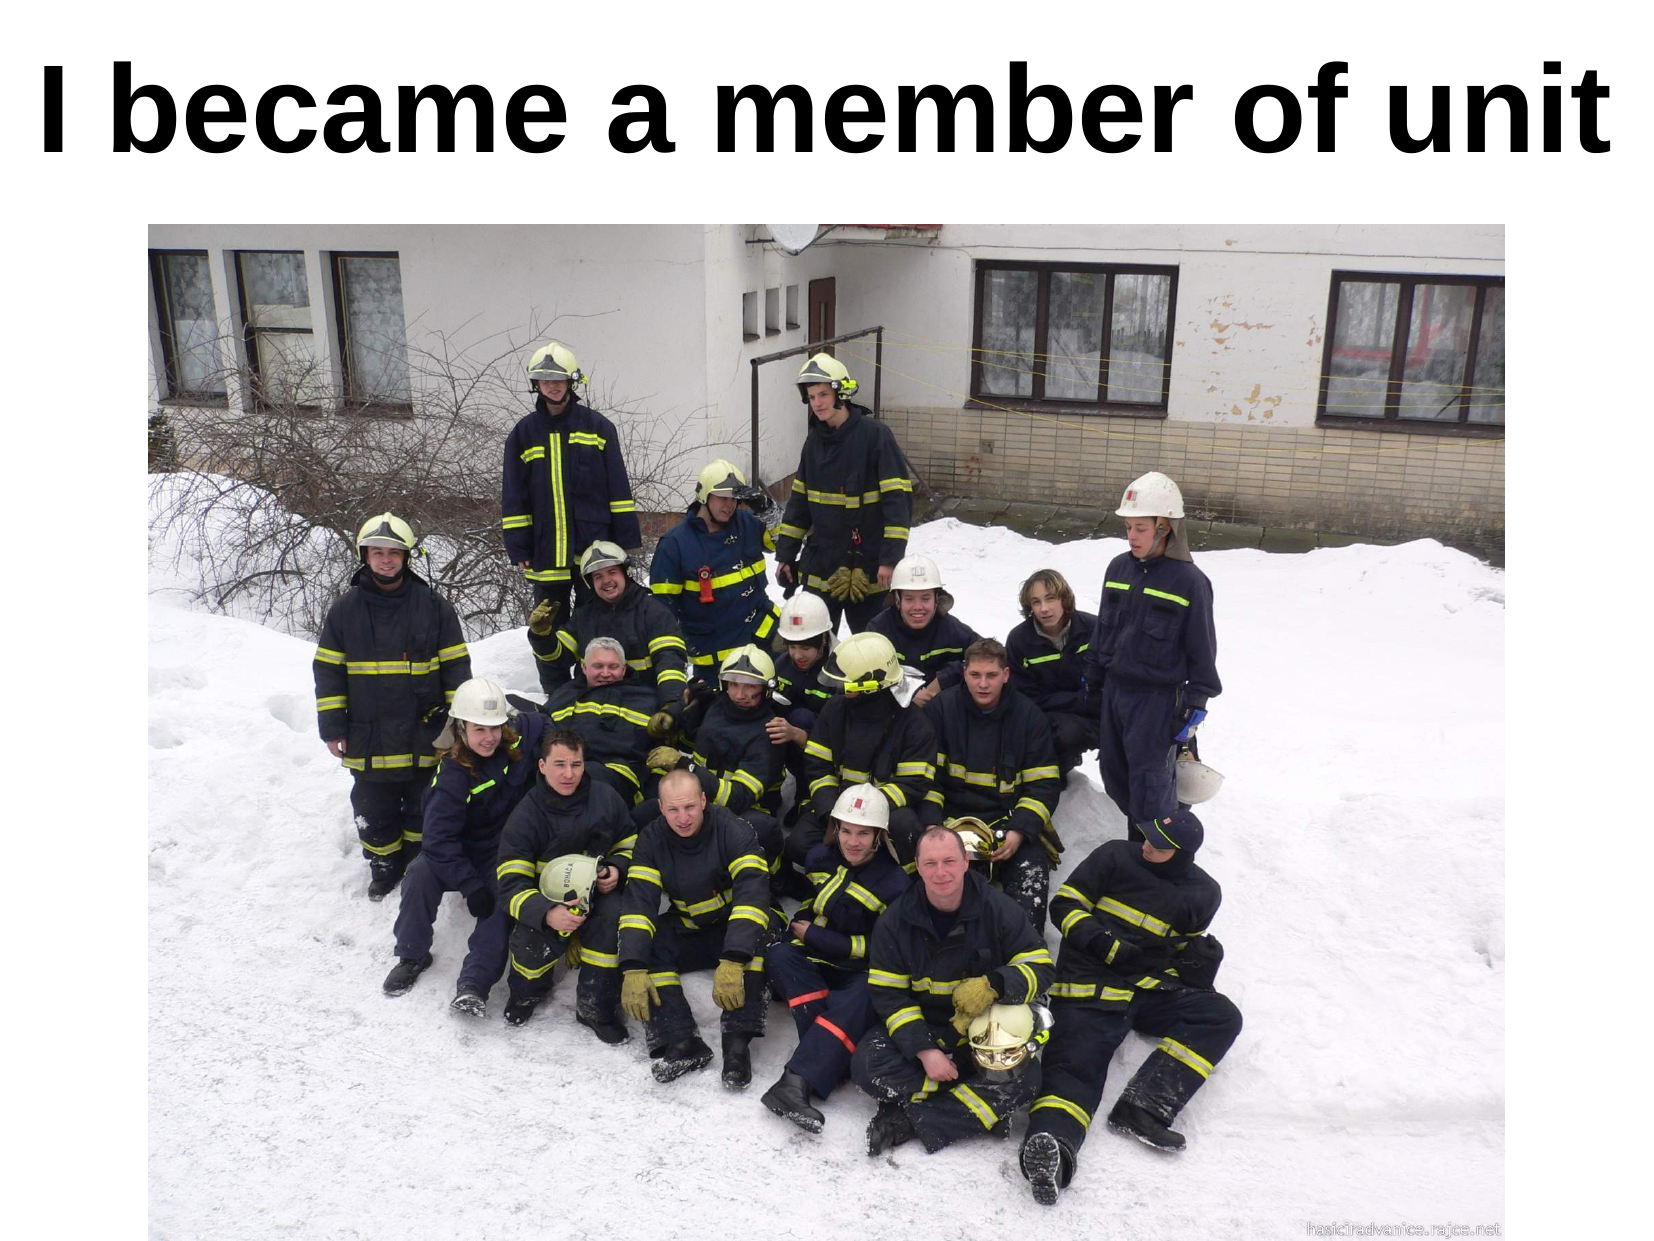

# I became a member of unit